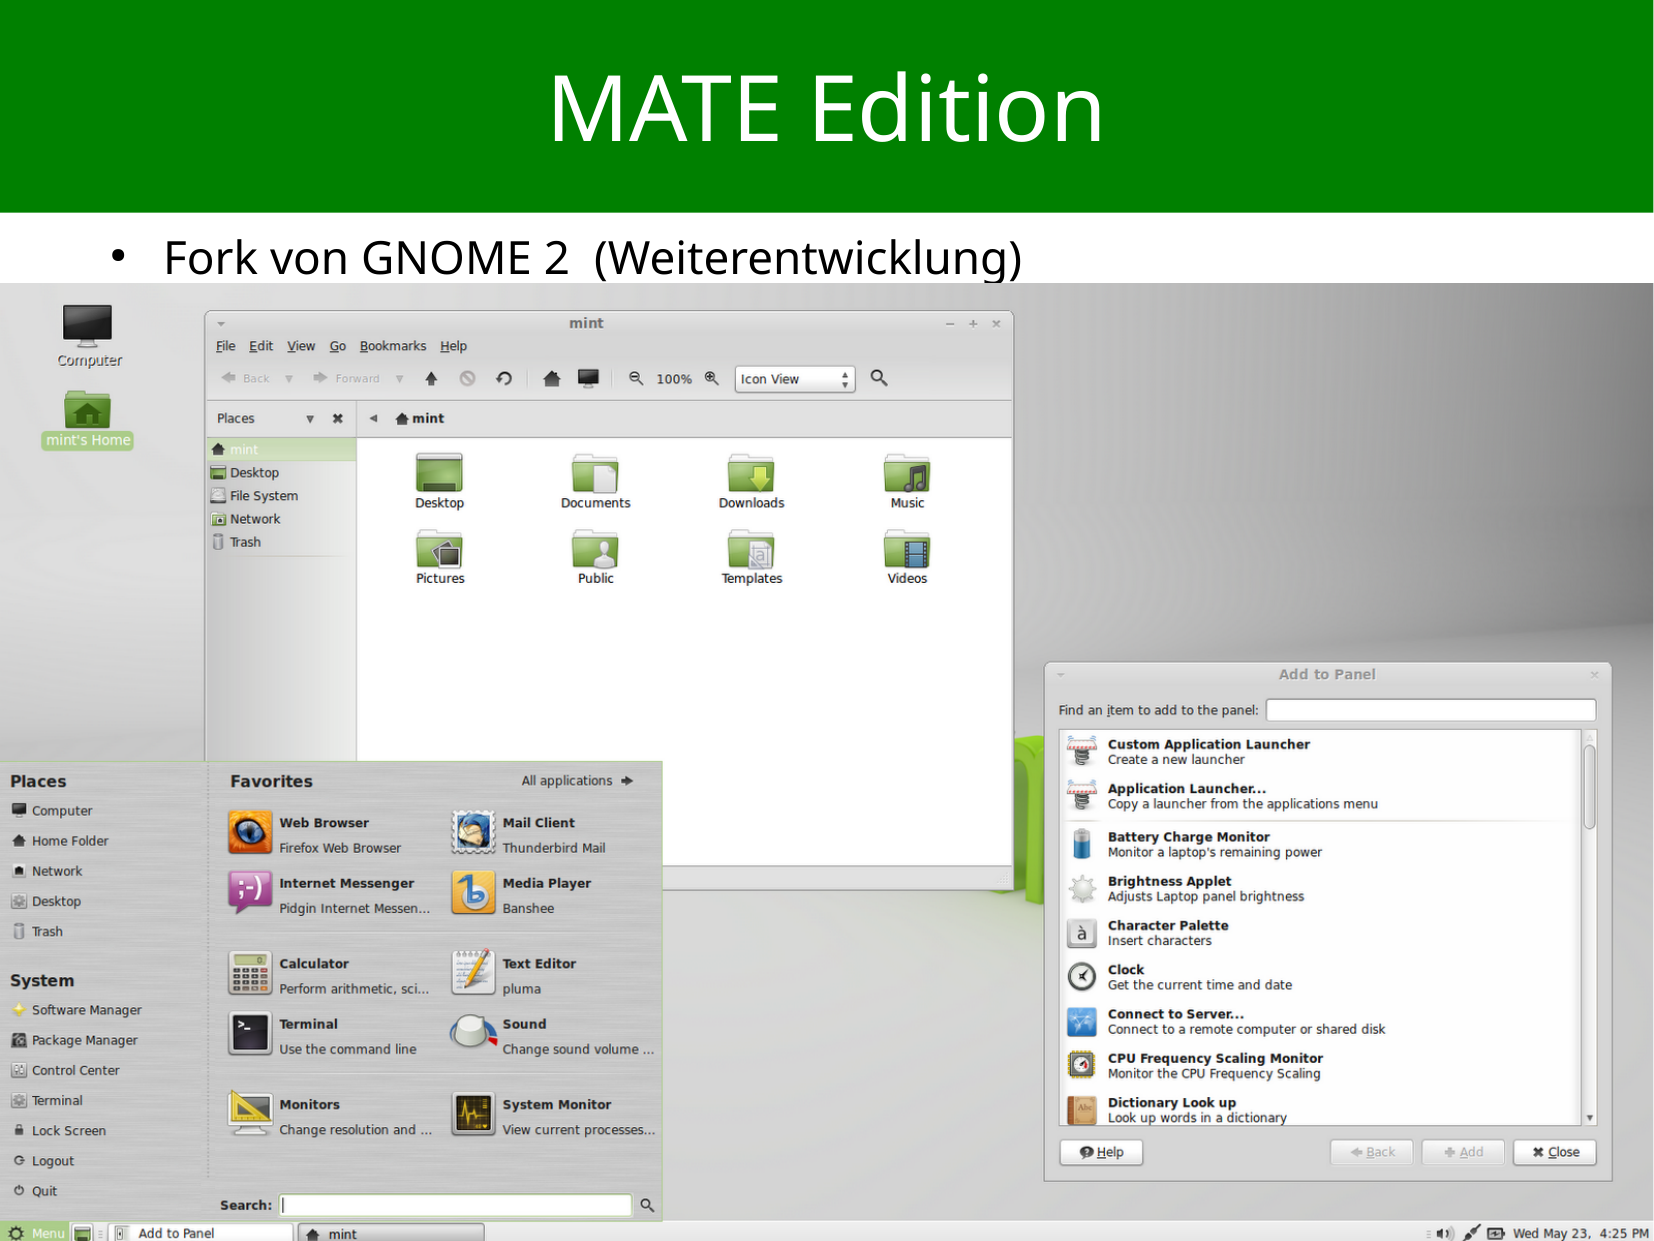

MATE Edition
#
Fork von GNOME 2 (Weiterentwicklung)